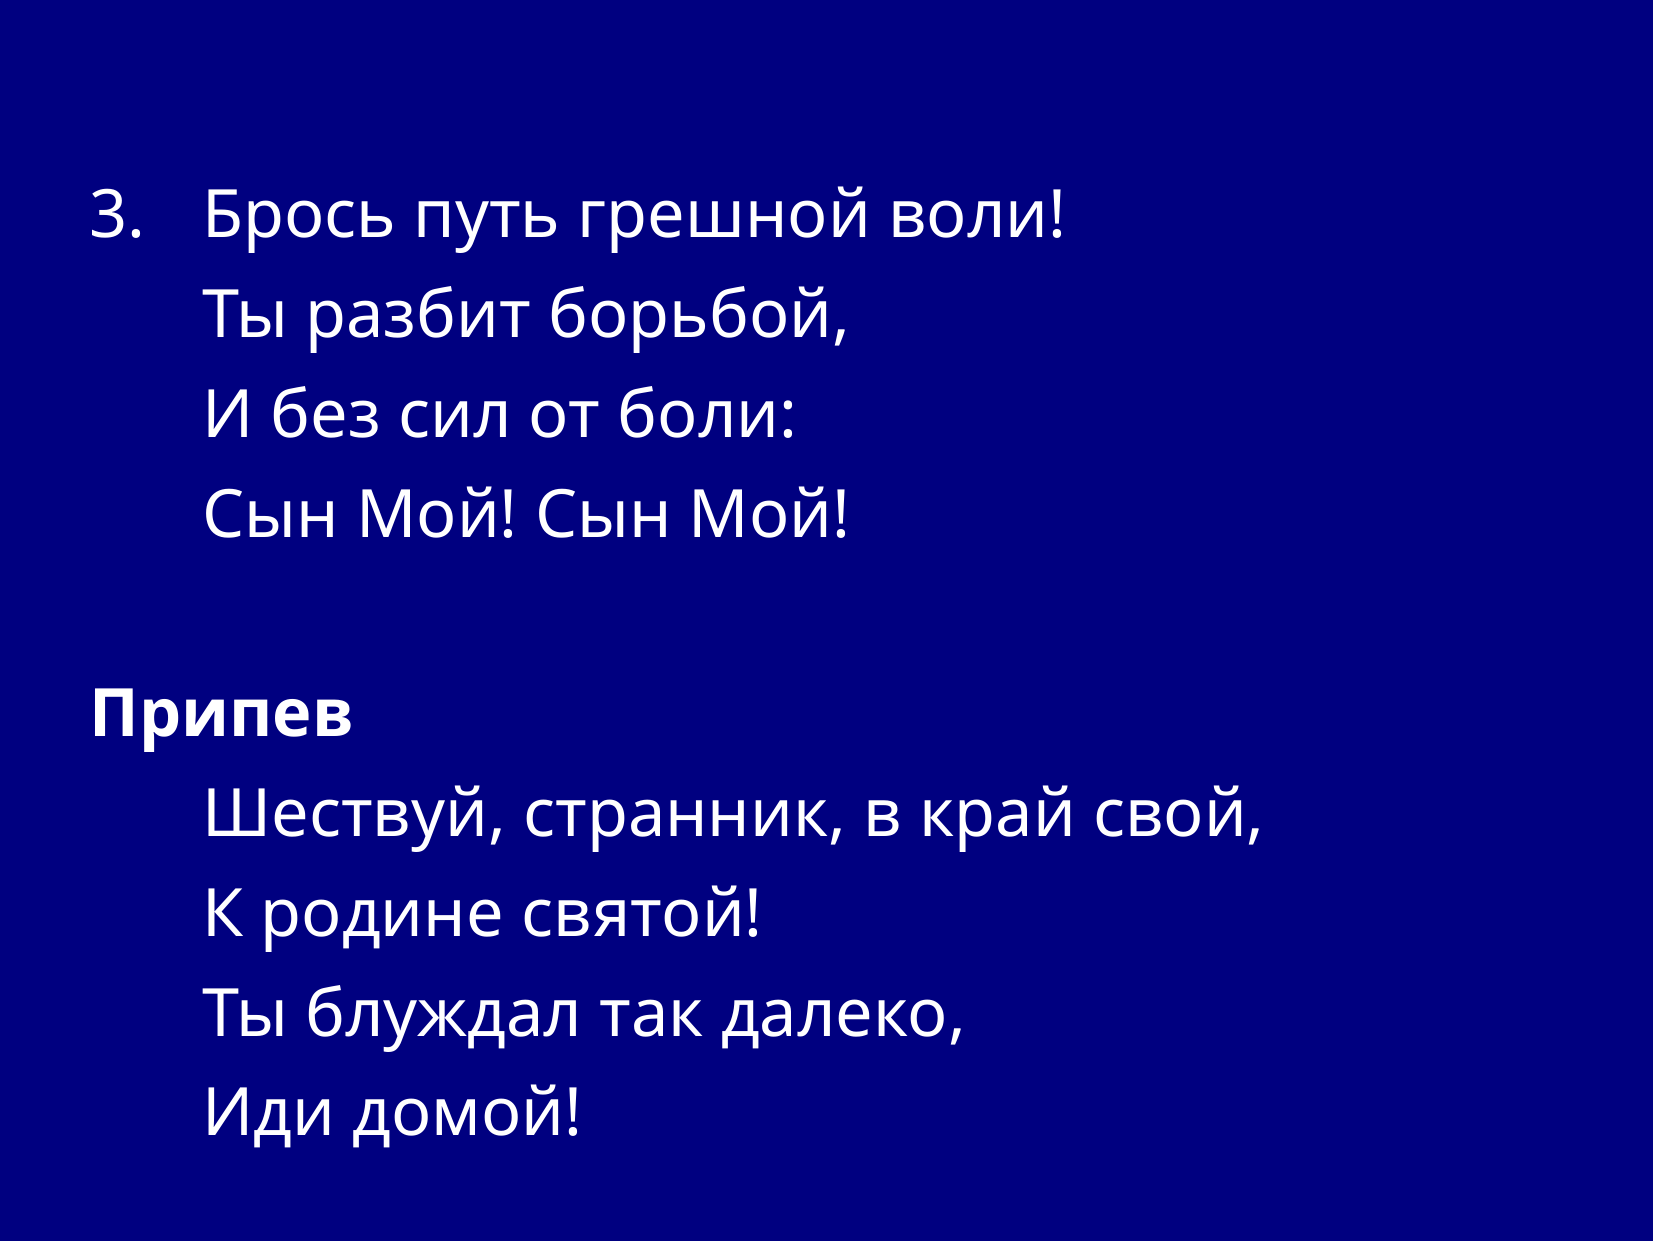

3.	Брось путь грешной воли!
	Ты разбит борьбой,
	И без сил от боли:
	Сын Мой! Сын Мой!
Припев
	Шествуй, странник, в край свой,
	К родине святой!
	Ты блуждал так далеко,
	Иди домой!